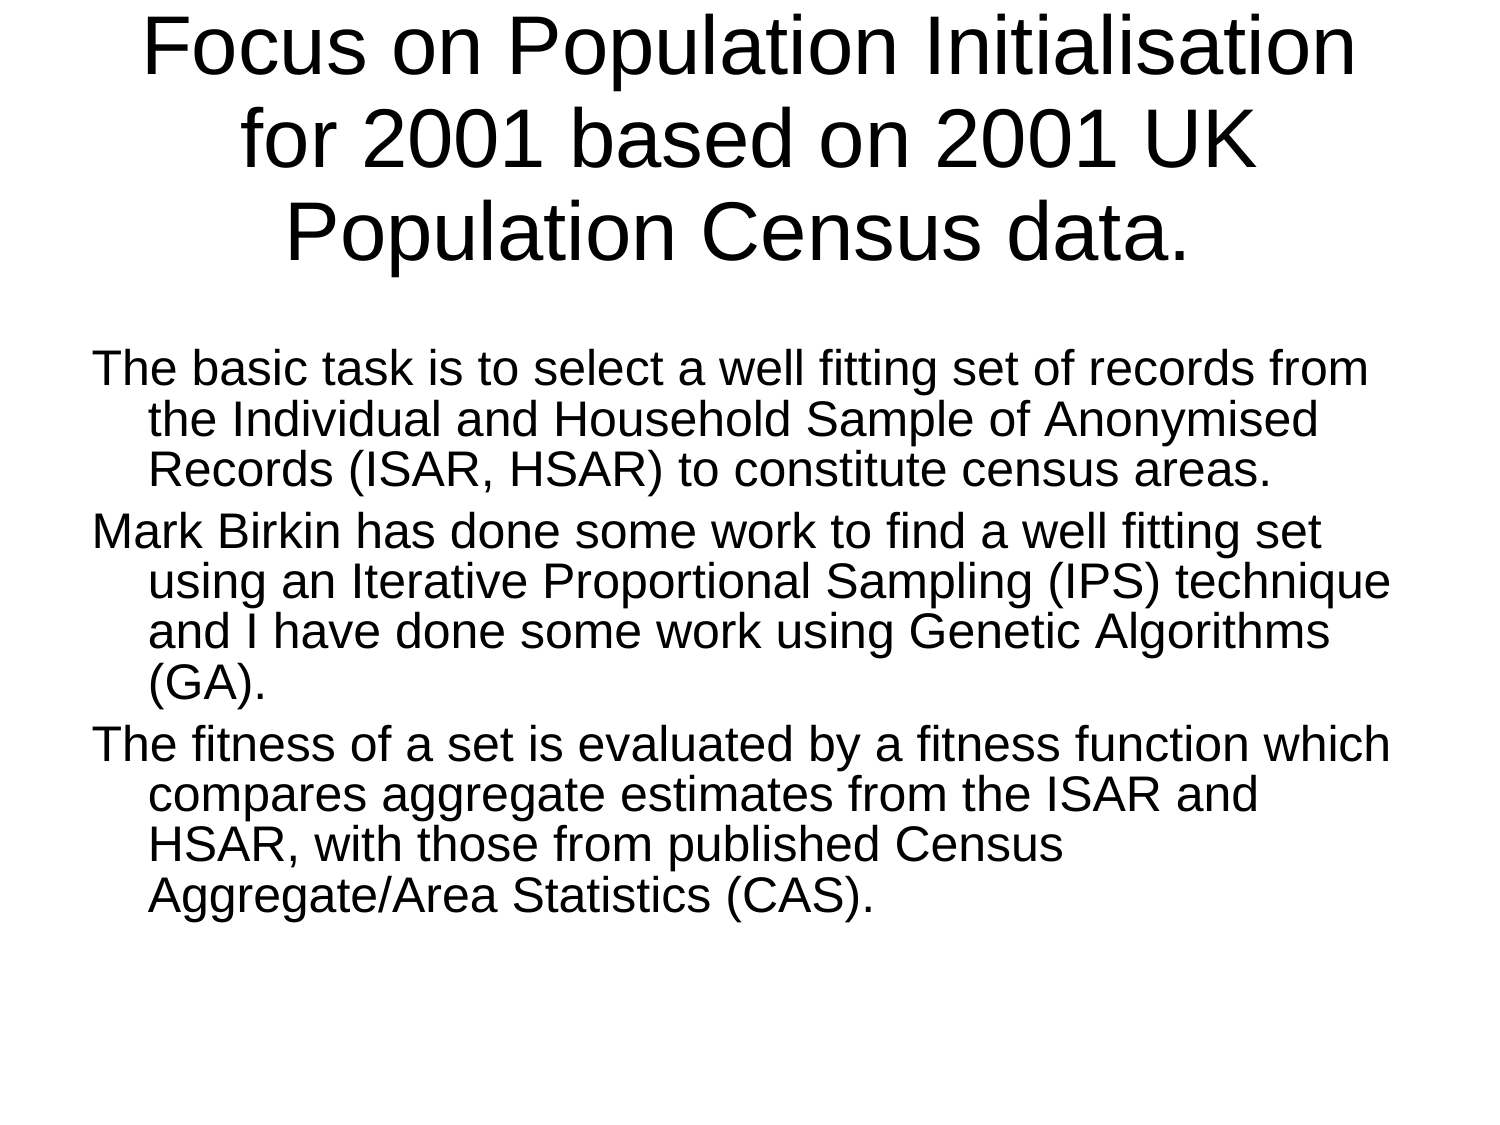

# Focus on Population Initialisation for 2001 based on 2001 UK Population Census data.
The basic task is to select a well fitting set of records from the Individual and Household Sample of Anonymised Records (ISAR, HSAR) to constitute census areas.
Mark Birkin has done some work to find a well fitting set using an Iterative Proportional Sampling (IPS) technique and I have done some work using Genetic Algorithms (GA).
The fitness of a set is evaluated by a fitness function which compares aggregate estimates from the ISAR and HSAR, with those from published Census Aggregate/Area Statistics (CAS).